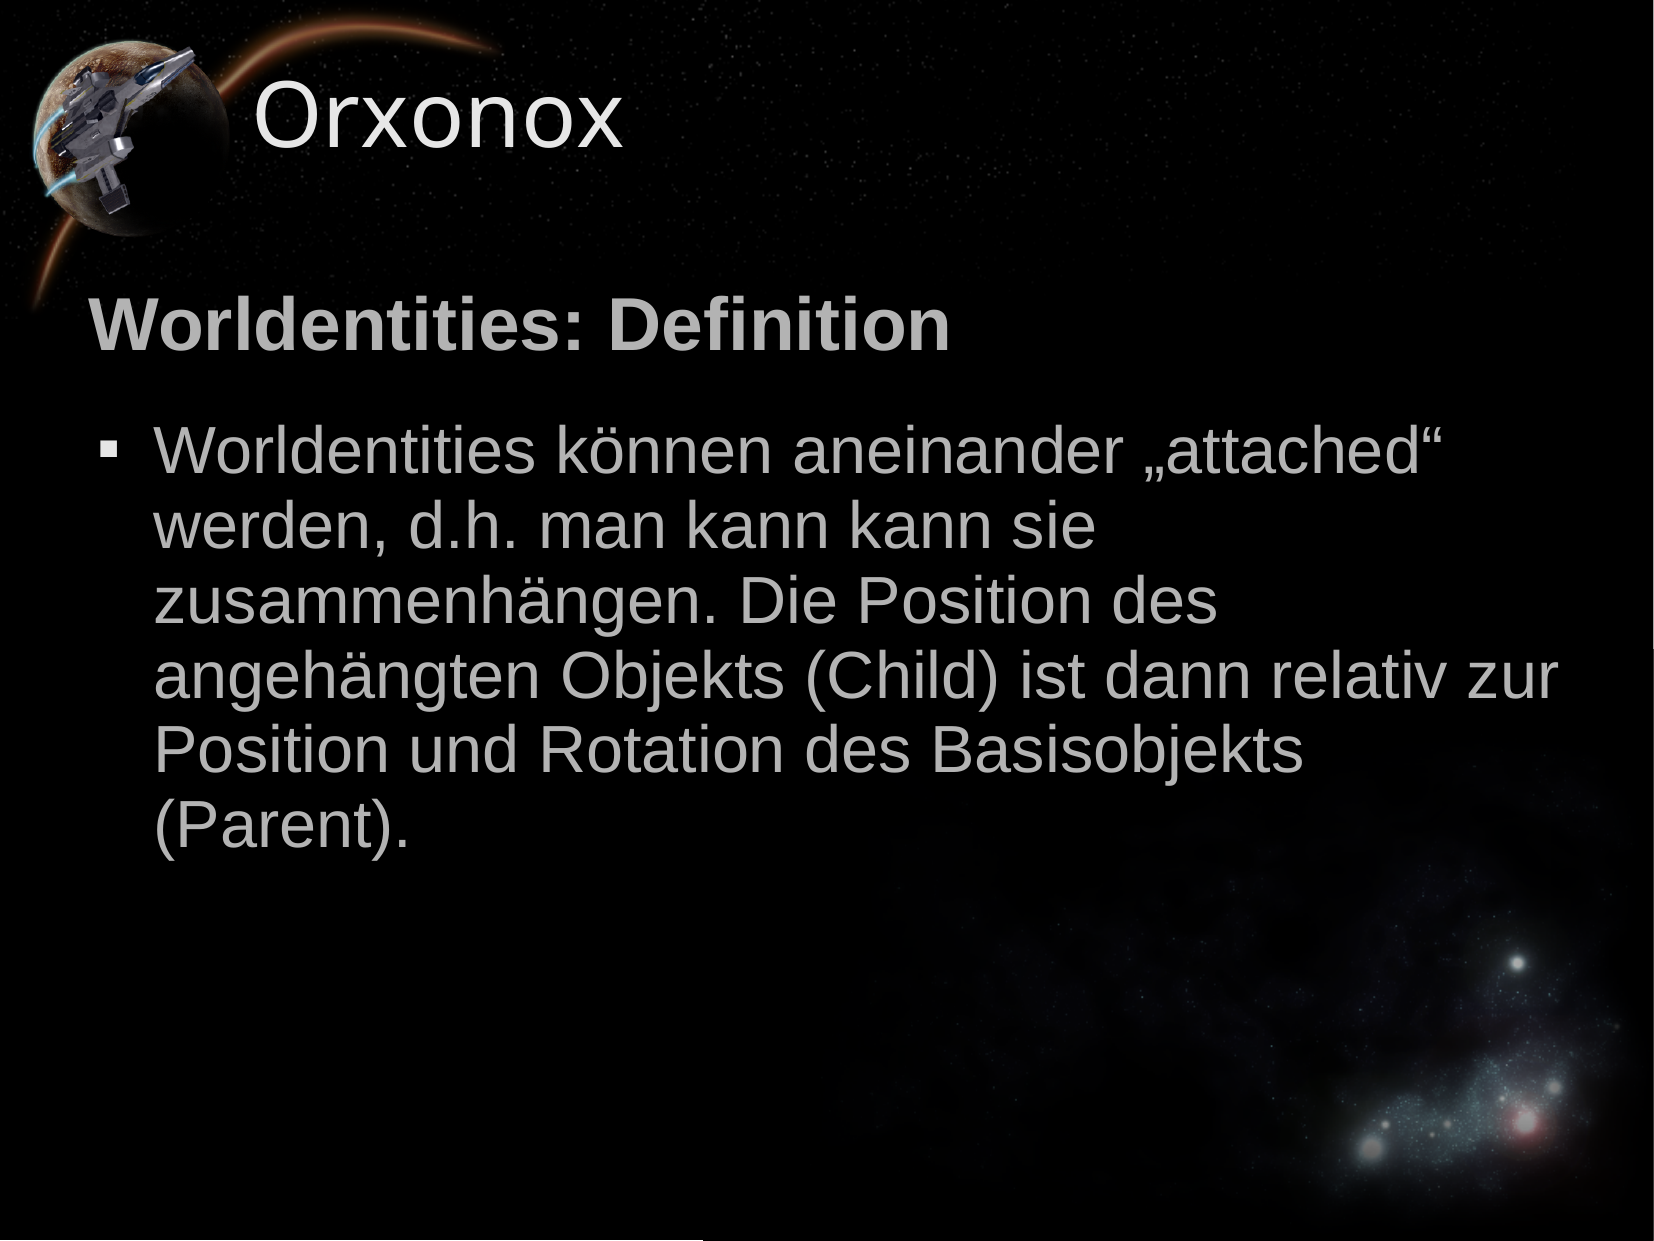

# Worldentities: Definition
Worldentities können aneinander „attached“ werden, d.h. man kann kann sie zusammenhängen. Die Position des angehängten Objekts (Child) ist dann relativ zur Position und Rotation des Basisobjekts (Parent).